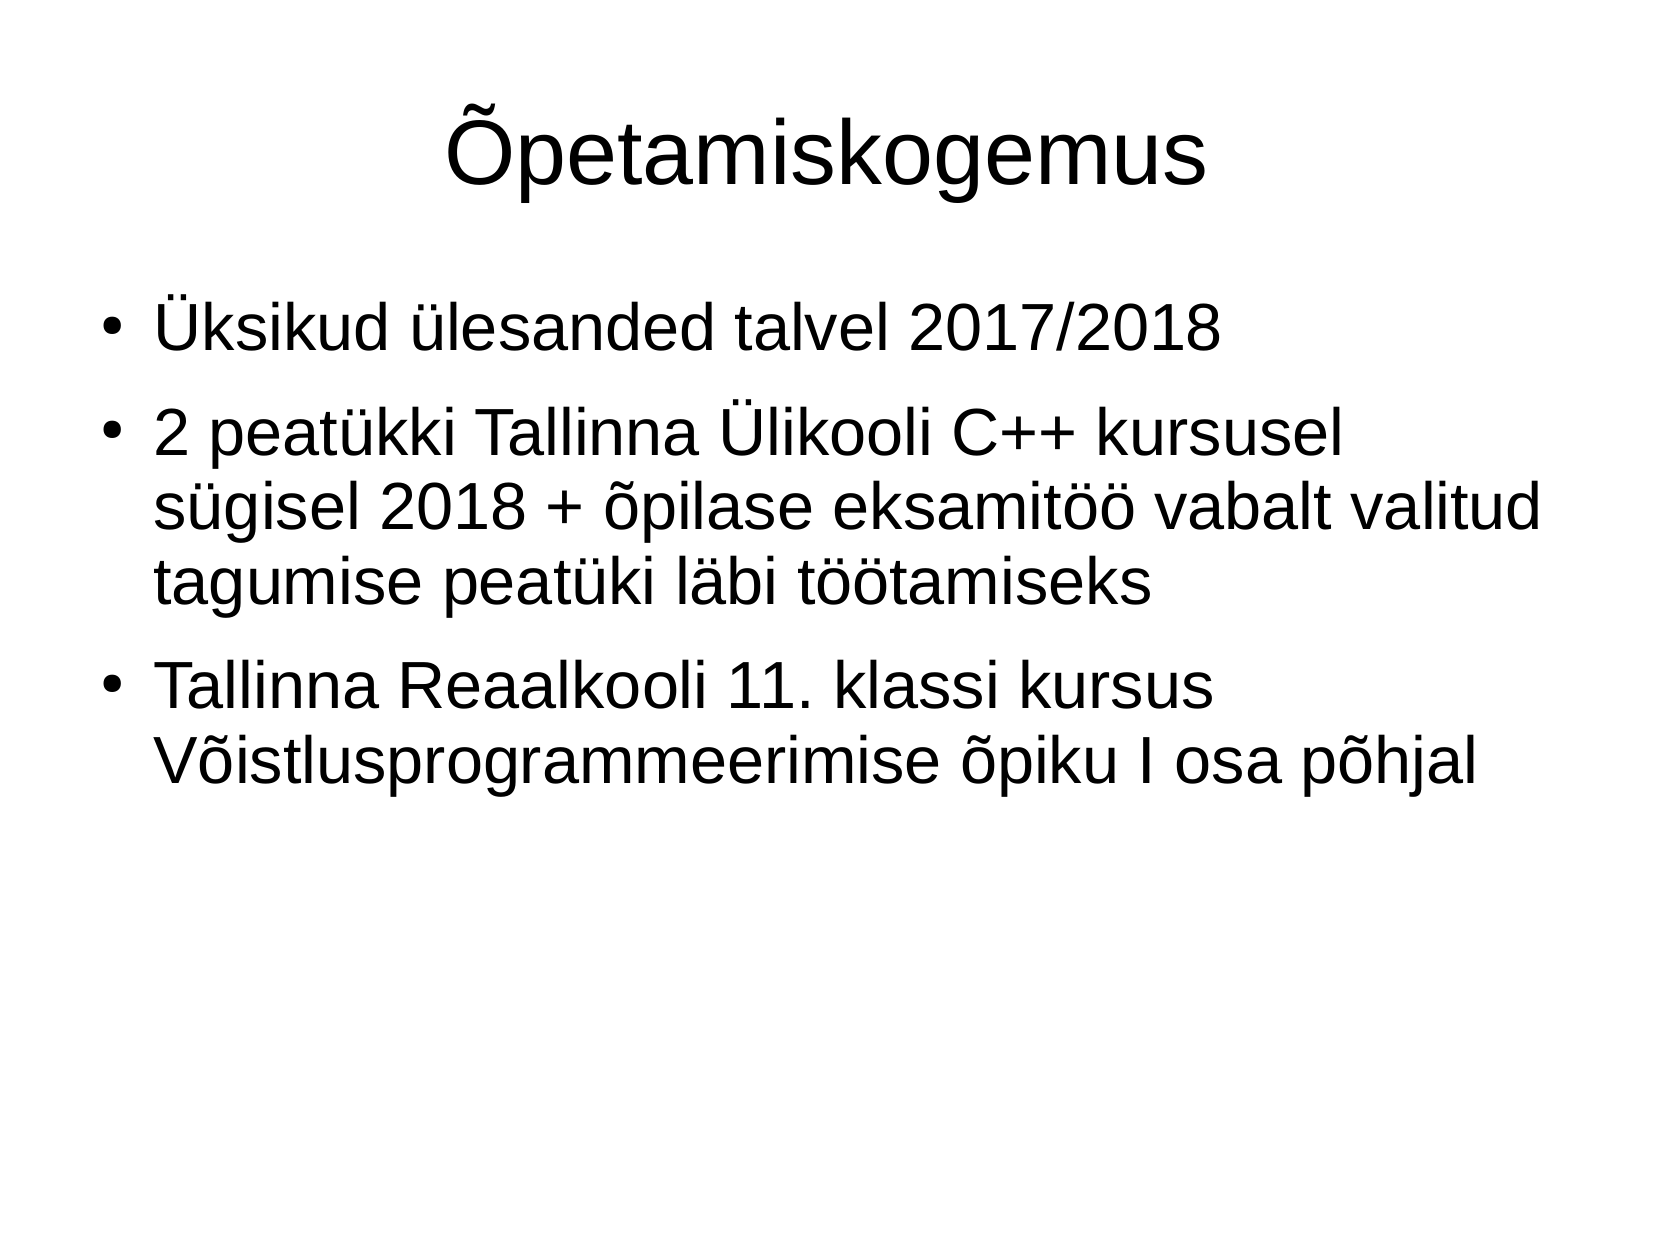

# Õpetamiskogemus
Üksikud ülesanded talvel 2017/2018
2 peatükki Tallinna Ülikooli C++ kursusel sügisel 2018 + õpilase eksamitöö vabalt valitud tagumise peatüki läbi töötamiseks
Tallinna Reaalkooli 11. klassi kursus Võistlusprogrammeerimise õpiku I osa põhjal